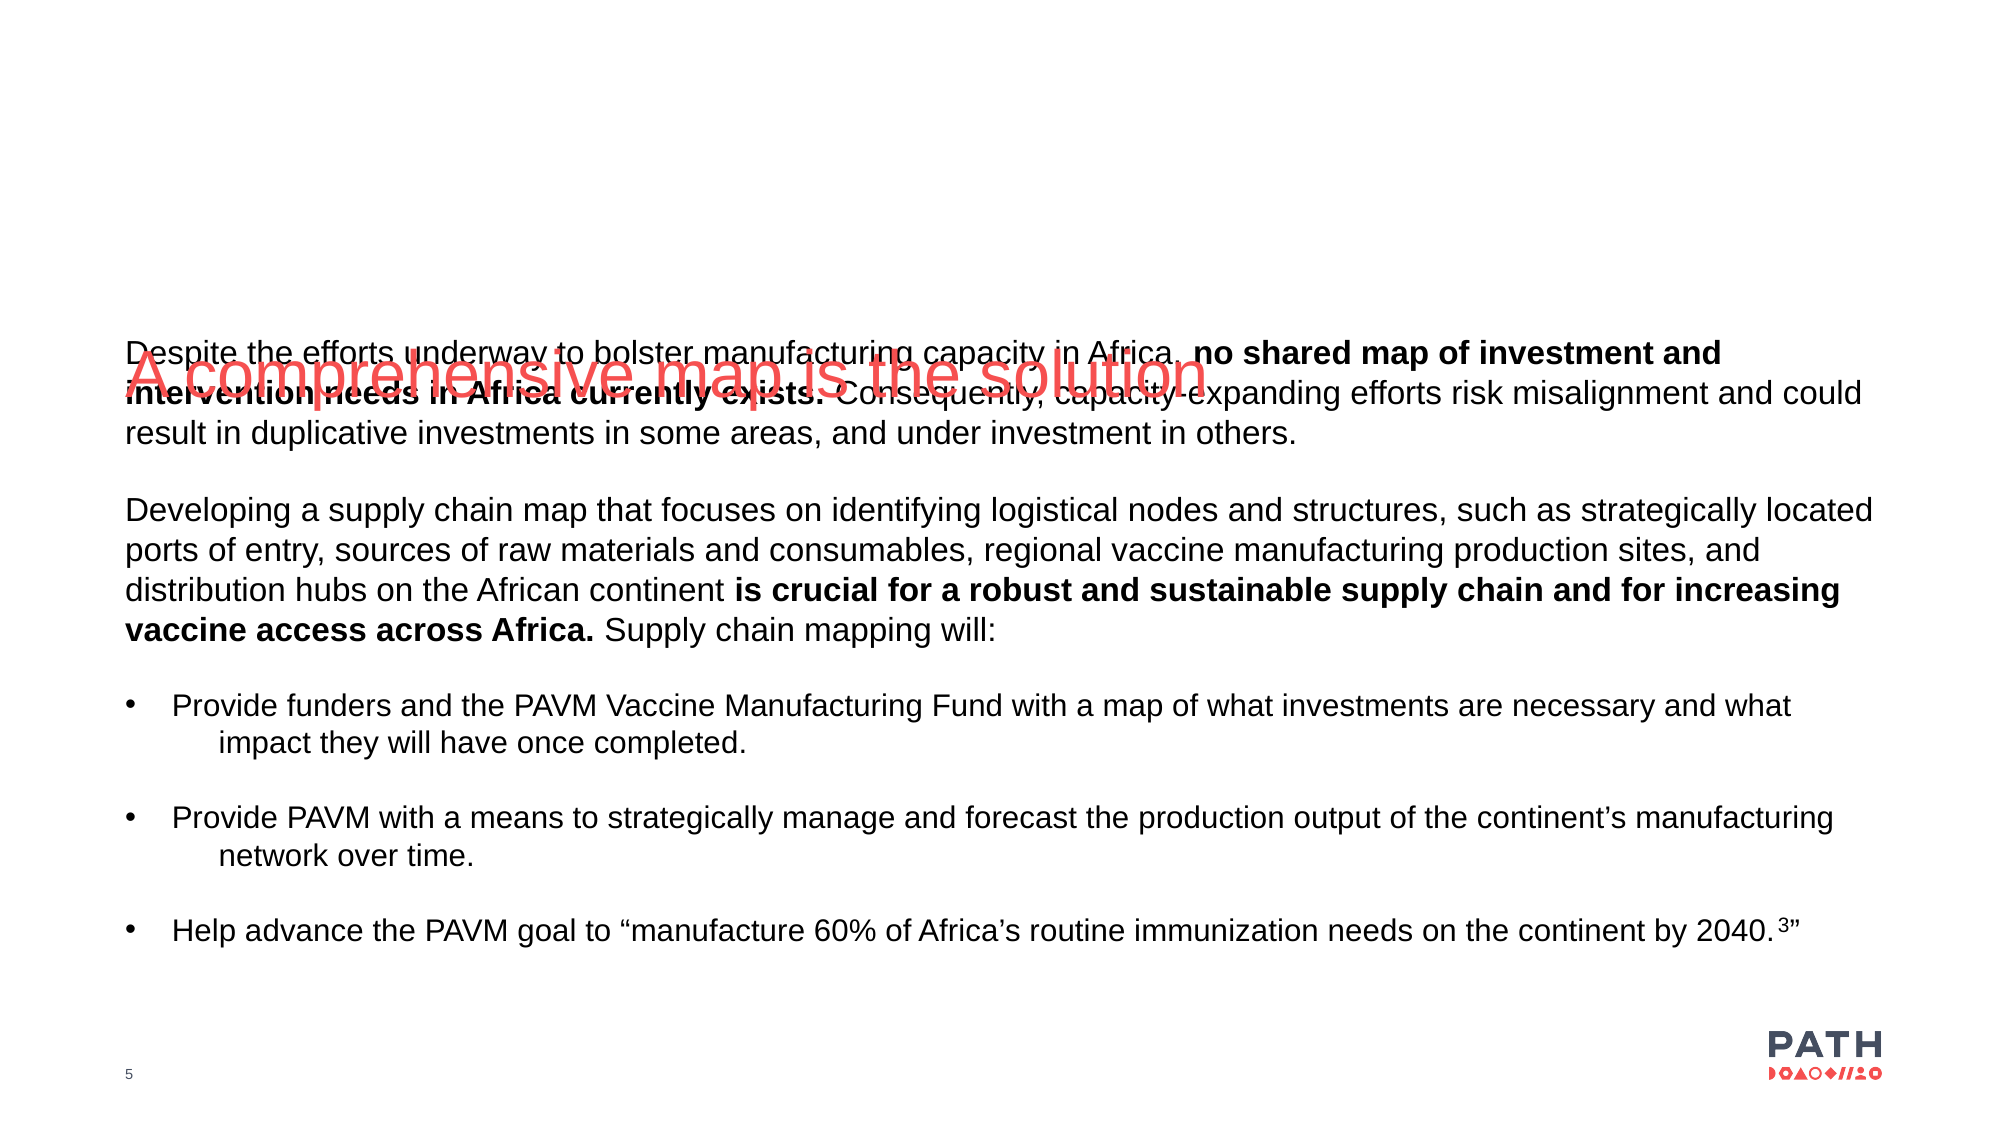

# Despite the efforts underway to bolster manufacturing capacity in Africa, no shared map of investment and intervention needs in Africa currently exists. Consequently, capacity-expanding efforts risk misalignment and could result in duplicative investments in some areas, and under investment in others.
Developing a supply chain map that focuses on identifying logistical nodes and structures, such as strategically located ports of entry, sources of raw materials and consumables, regional vaccine manufacturing production sites, and distribution hubs on the African continent is crucial for a robust and sustainable supply chain and for increasing vaccine access across Africa. Supply chain mapping will:
Provide funders and the PAVM Vaccine Manufacturing Fund with a map of what investments are necessary and what impact they will have once completed.
Provide PAVM with a means to strategically manage and forecast the production output of the continent’s manufacturing network over time.
Help advance the PAVM goal to “manufacture 60% of Africa’s routine immunization needs on the continent by 2040.3”
A comprehensive map is the solution